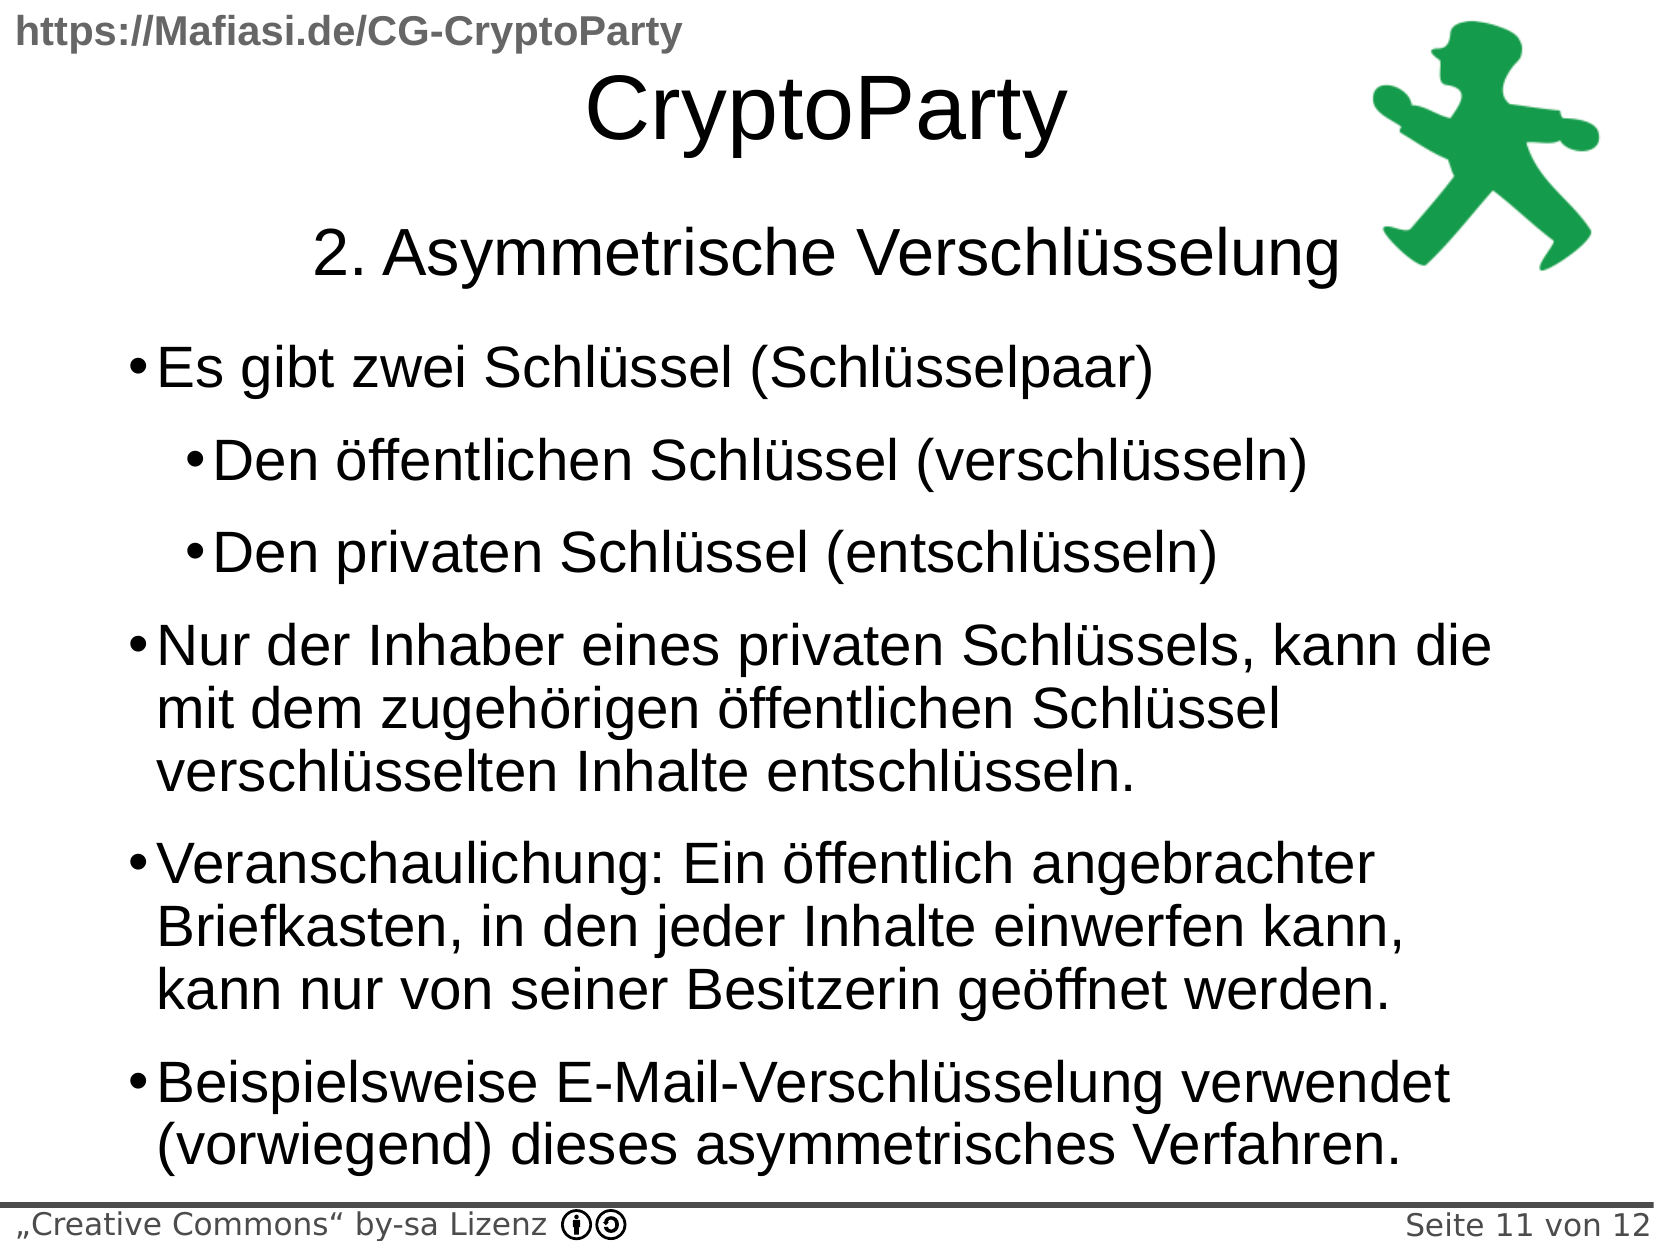

2. Asymmetrische Verschlüsselung
# Es gibt zwei Schlüssel (Schlüsselpaar)
Den öffentlichen Schlüssel (verschlüsseln)
Den privaten Schlüssel (entschlüsseln)
Nur der Inhaber eines privaten Schlüssels, kann die mit dem zugehörigen öffentlichen Schlüssel verschlüsselten Inhalte entschlüsseln.
Veranschaulichung: Ein öffentlich angebrachter Briefkasten, in den jeder Inhalte einwerfen kann, kann nur von seiner Besitzerin geöffnet werden.
Beispielsweise E-Mail-Verschlüsselung verwendet (vorwiegend) dieses asymmetrisches Verfahren.